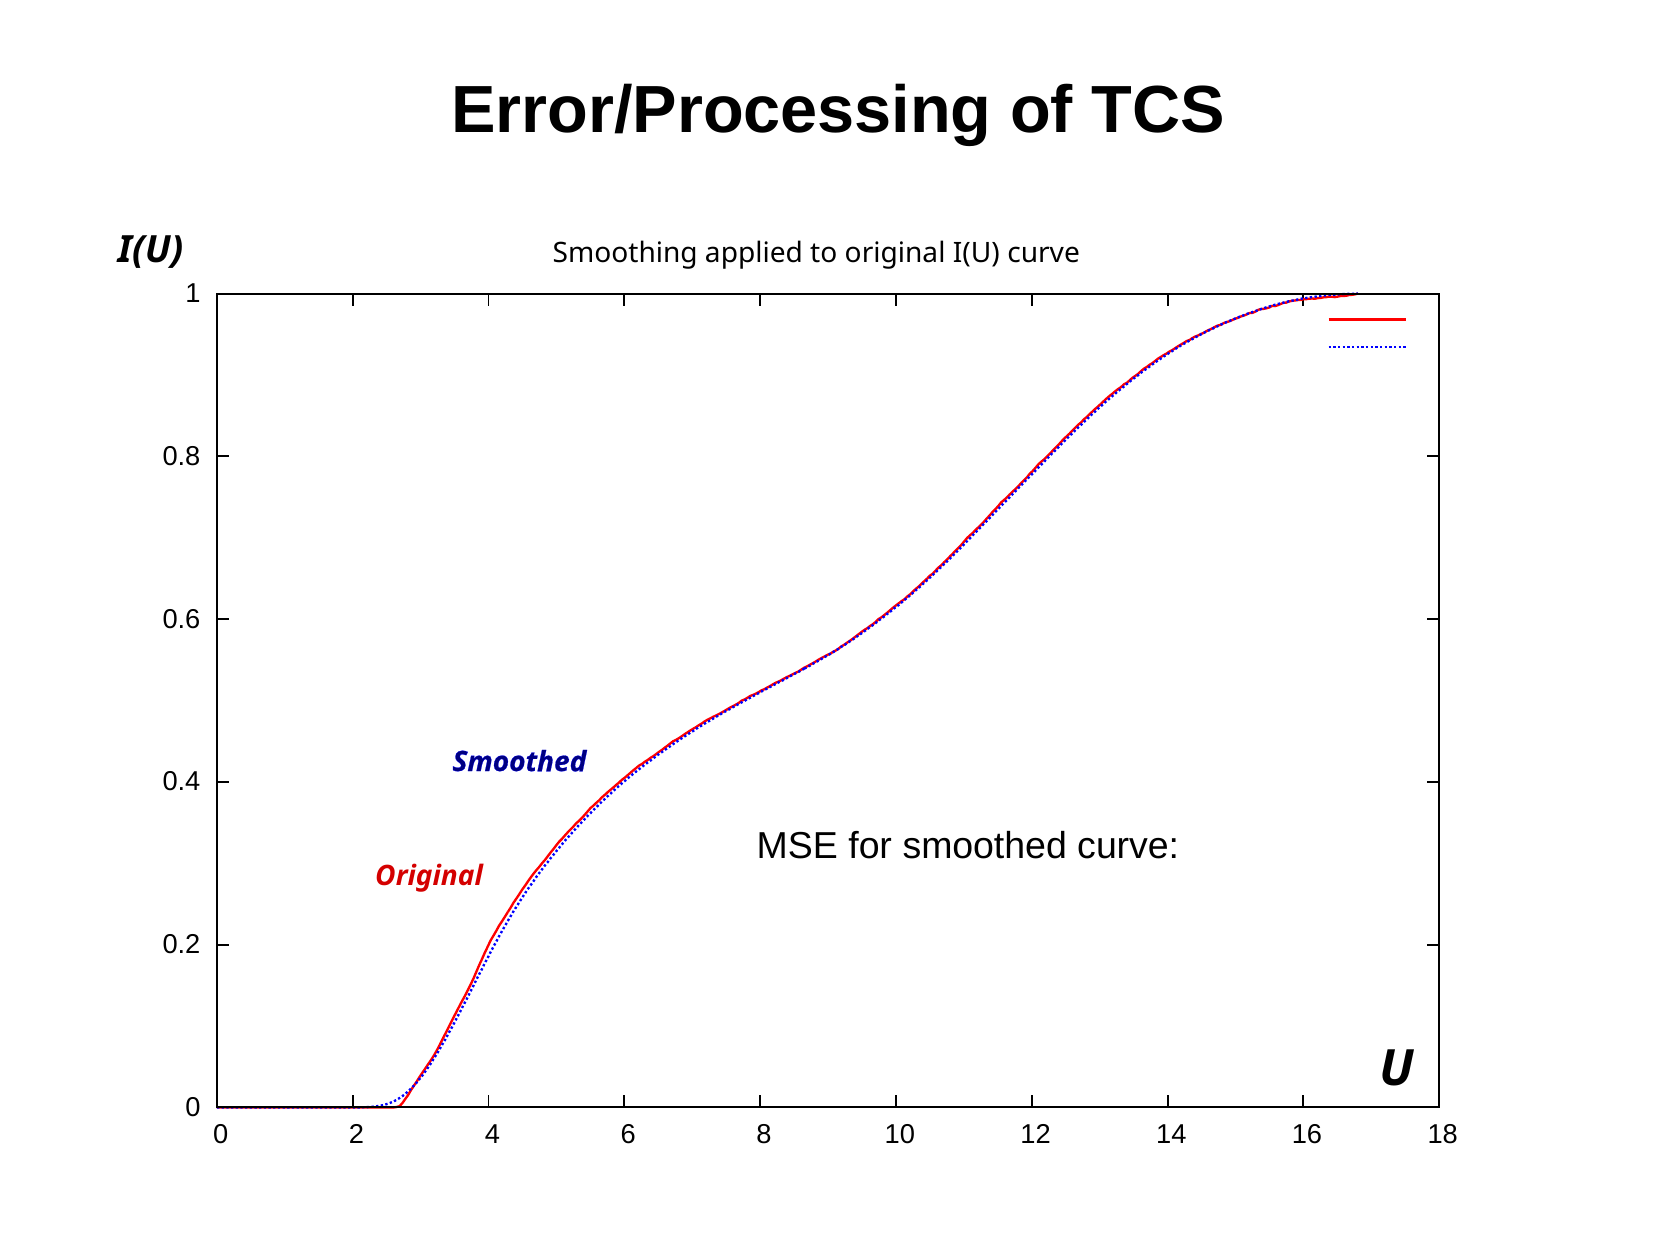

# Error/Processing of TCS
MSE for smoothed curve: